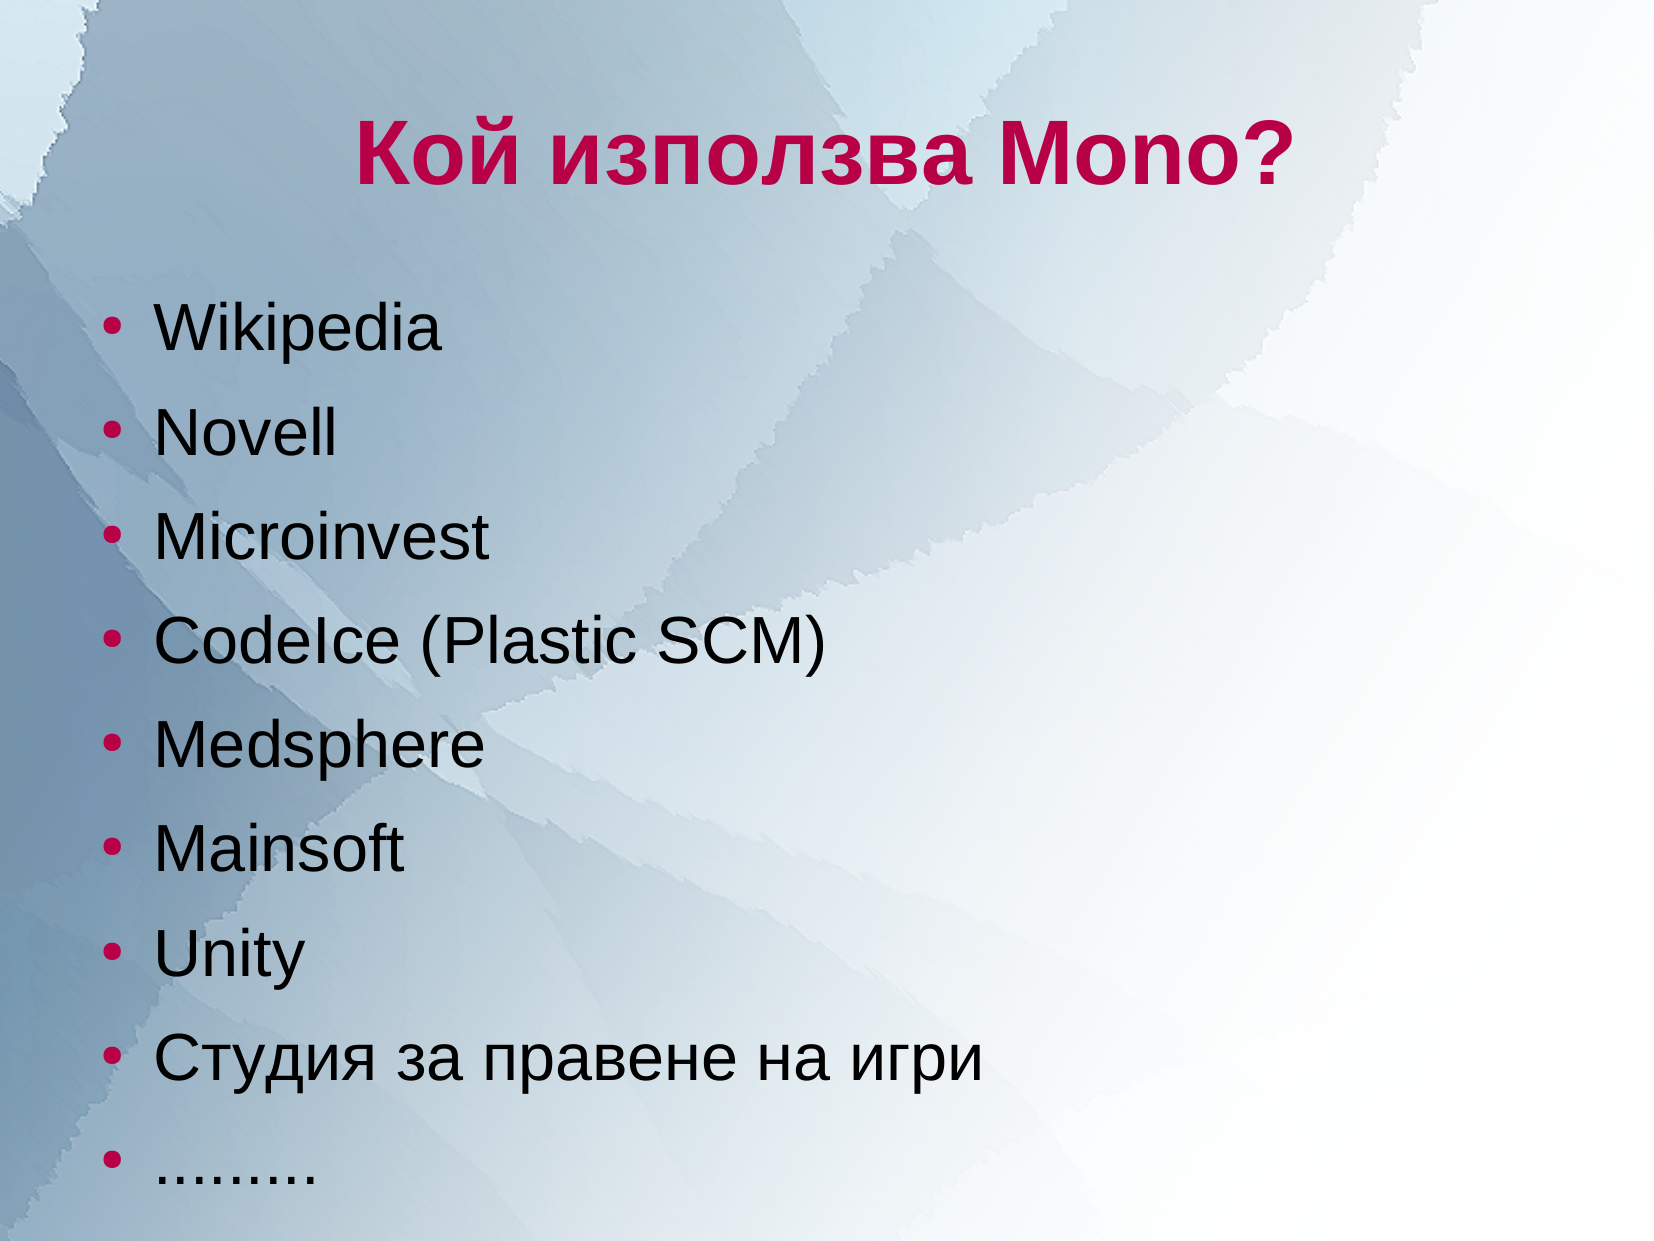

# Кой използва Mono?
Wikipedia
Novell
Microinvest
CodeIce (Plastic SCM)
Medsphere
Mainsoft
Unity
Студия за правене на игри
.........